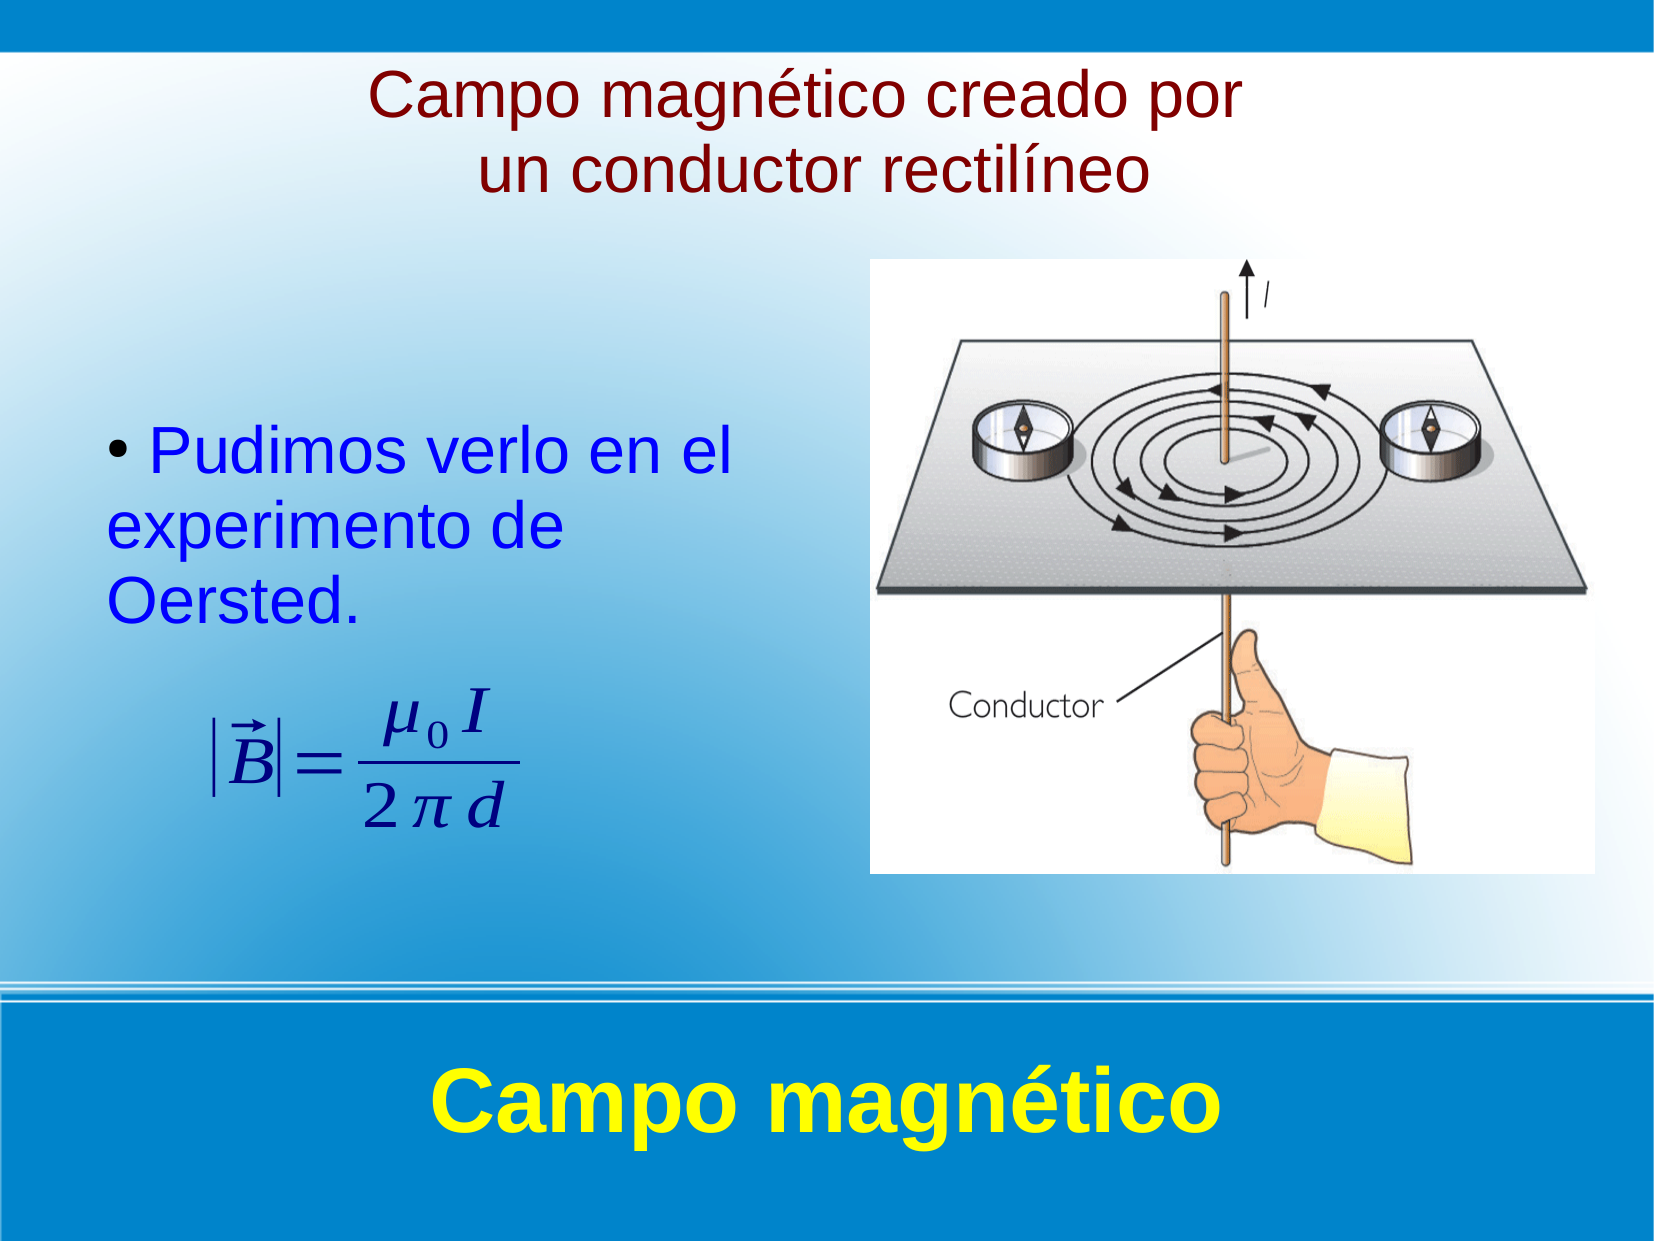

Campo magnético creado por
un conductor rectilíneo
 Pudimos verlo en el experimento de Oersted.
# Campo magnético